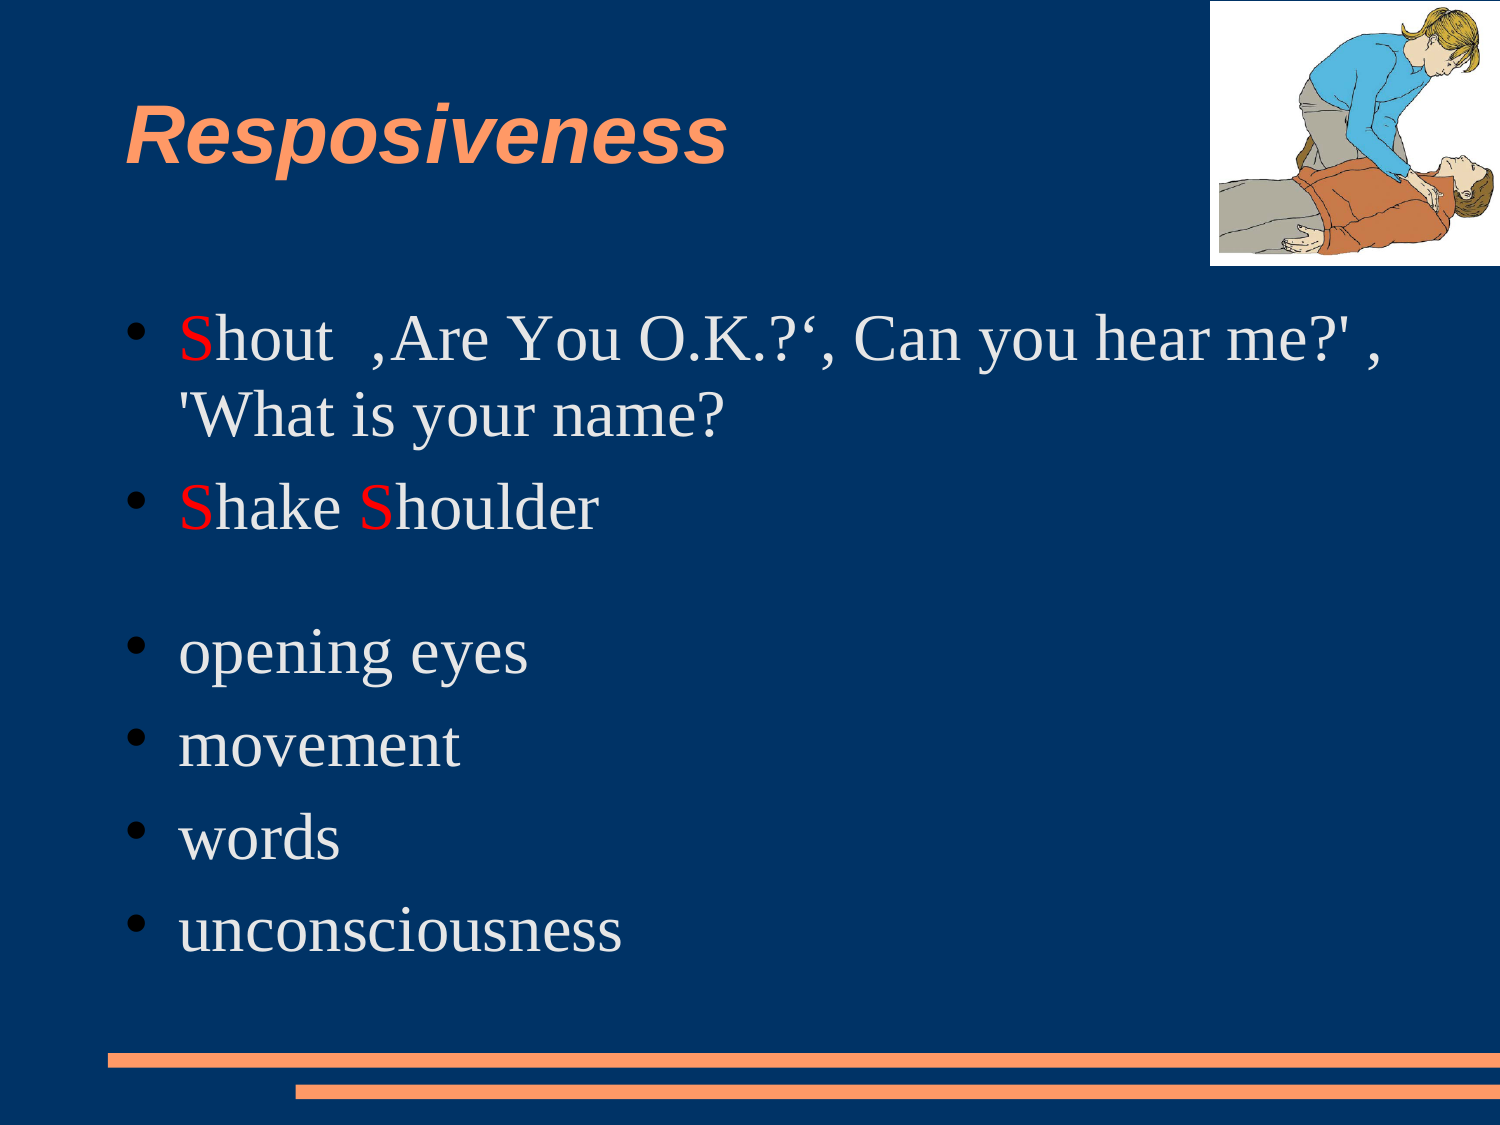

# Resposiveness
Shout ‚Are You O.K.?‘, Can you hear me?' , 'What is your name?
Shake Shoulder
opening eyes
movement
words
unconsciousness